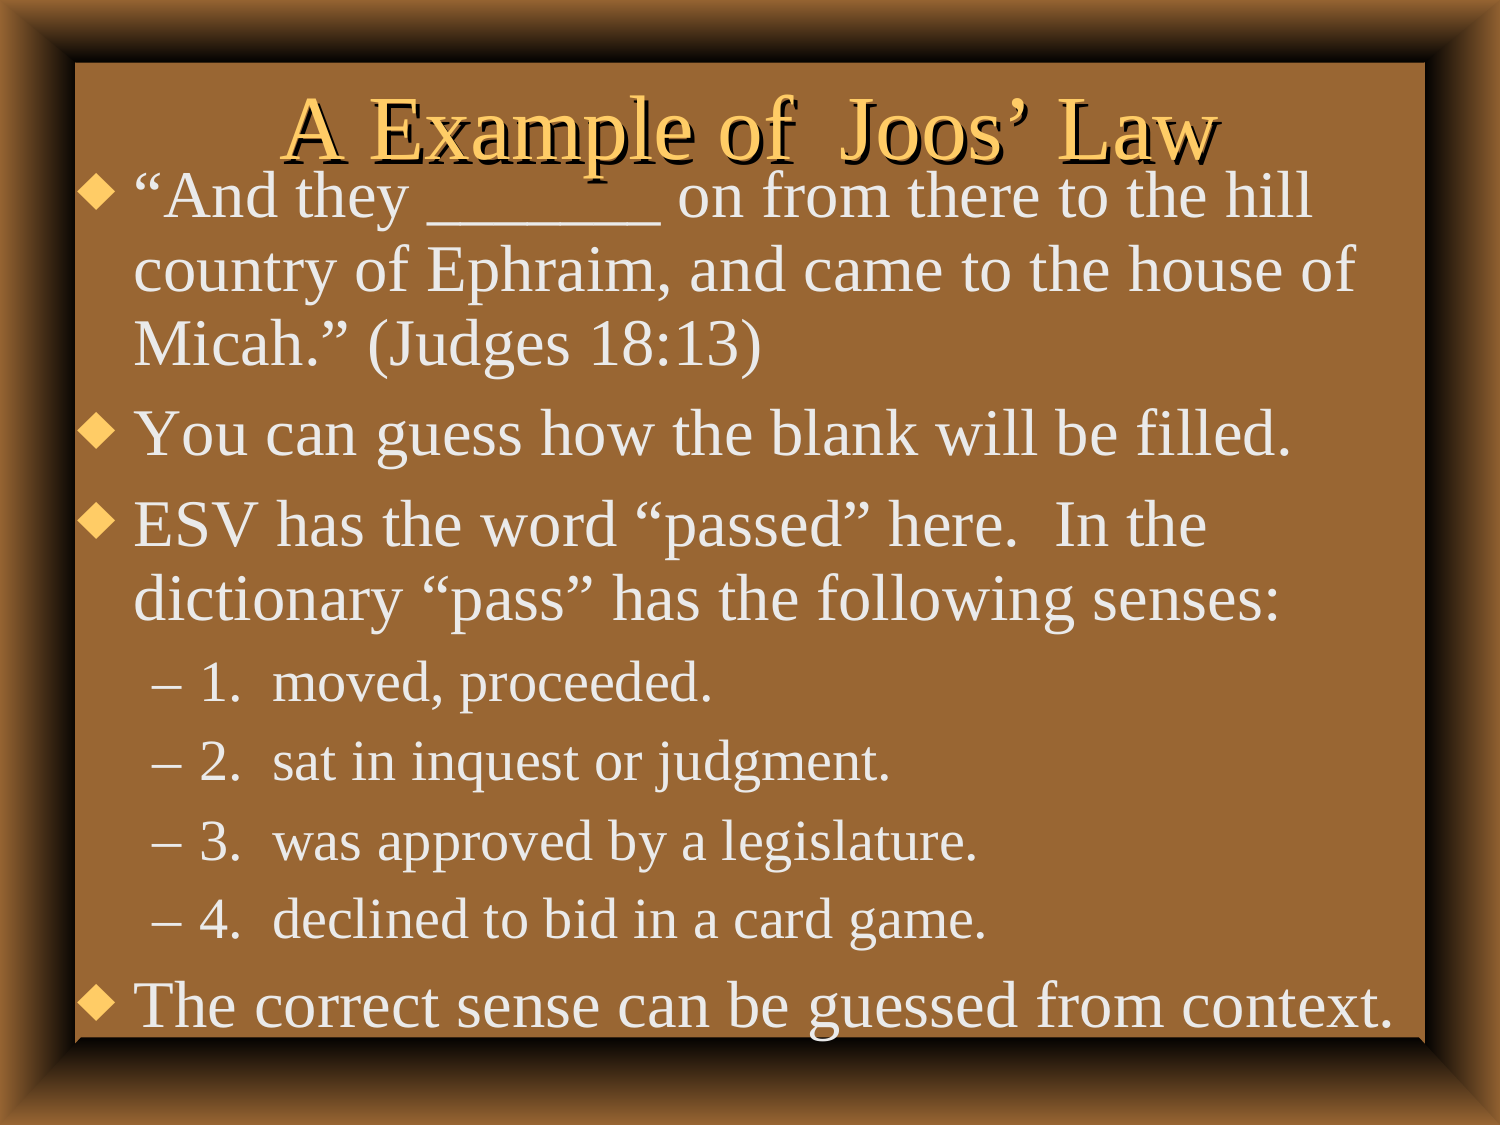

# A Example of Joos’ Law
“And they _______ on from there to the hill country of Ephraim, and came to the house of Micah.” (Judges 18:13)
You can guess how the blank will be filled.
ESV has the word “passed” here. In the dictionary “pass” has the following senses:
1. moved, proceeded.
2. sat in inquest or judgment.
3. was approved by a legislature.
4. declined to bid in a card game.
The correct sense can be guessed from context.